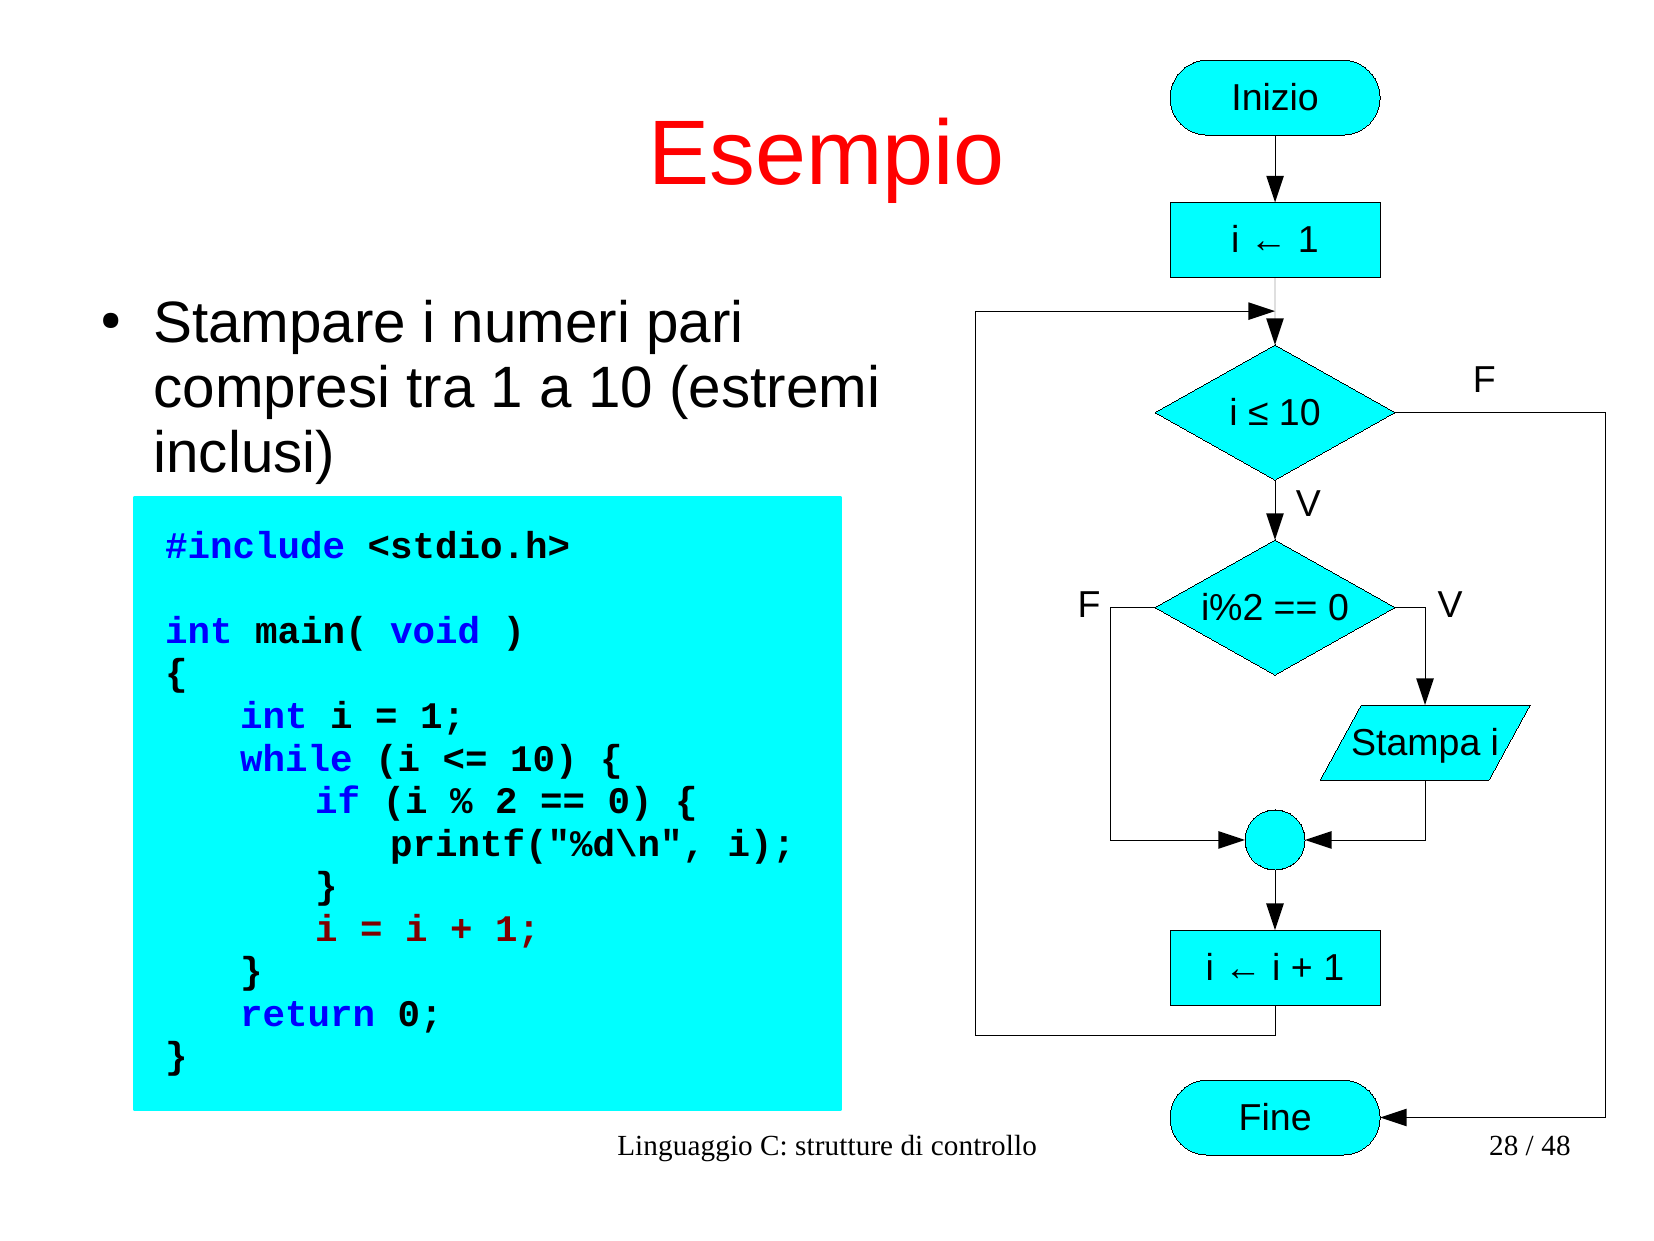

# Esempio
Inizio
i ← 1
Stampare i numeri pari compresi tra 1 a 10 (estremi inclusi)
i ≤ 10
F
V
#include <stdio.h>
int main( void )
{
	int i = 1;
	while (i <= 10) {
		if (i % 2 == 0) {
			printf("%d\n", i);
		}
		i = i + 1;
	}
	return 0;
}
i%2 == 0
F
V
Stampa i
i ← i + 1
Fine
Linguaggio C: strutture di controllo
28